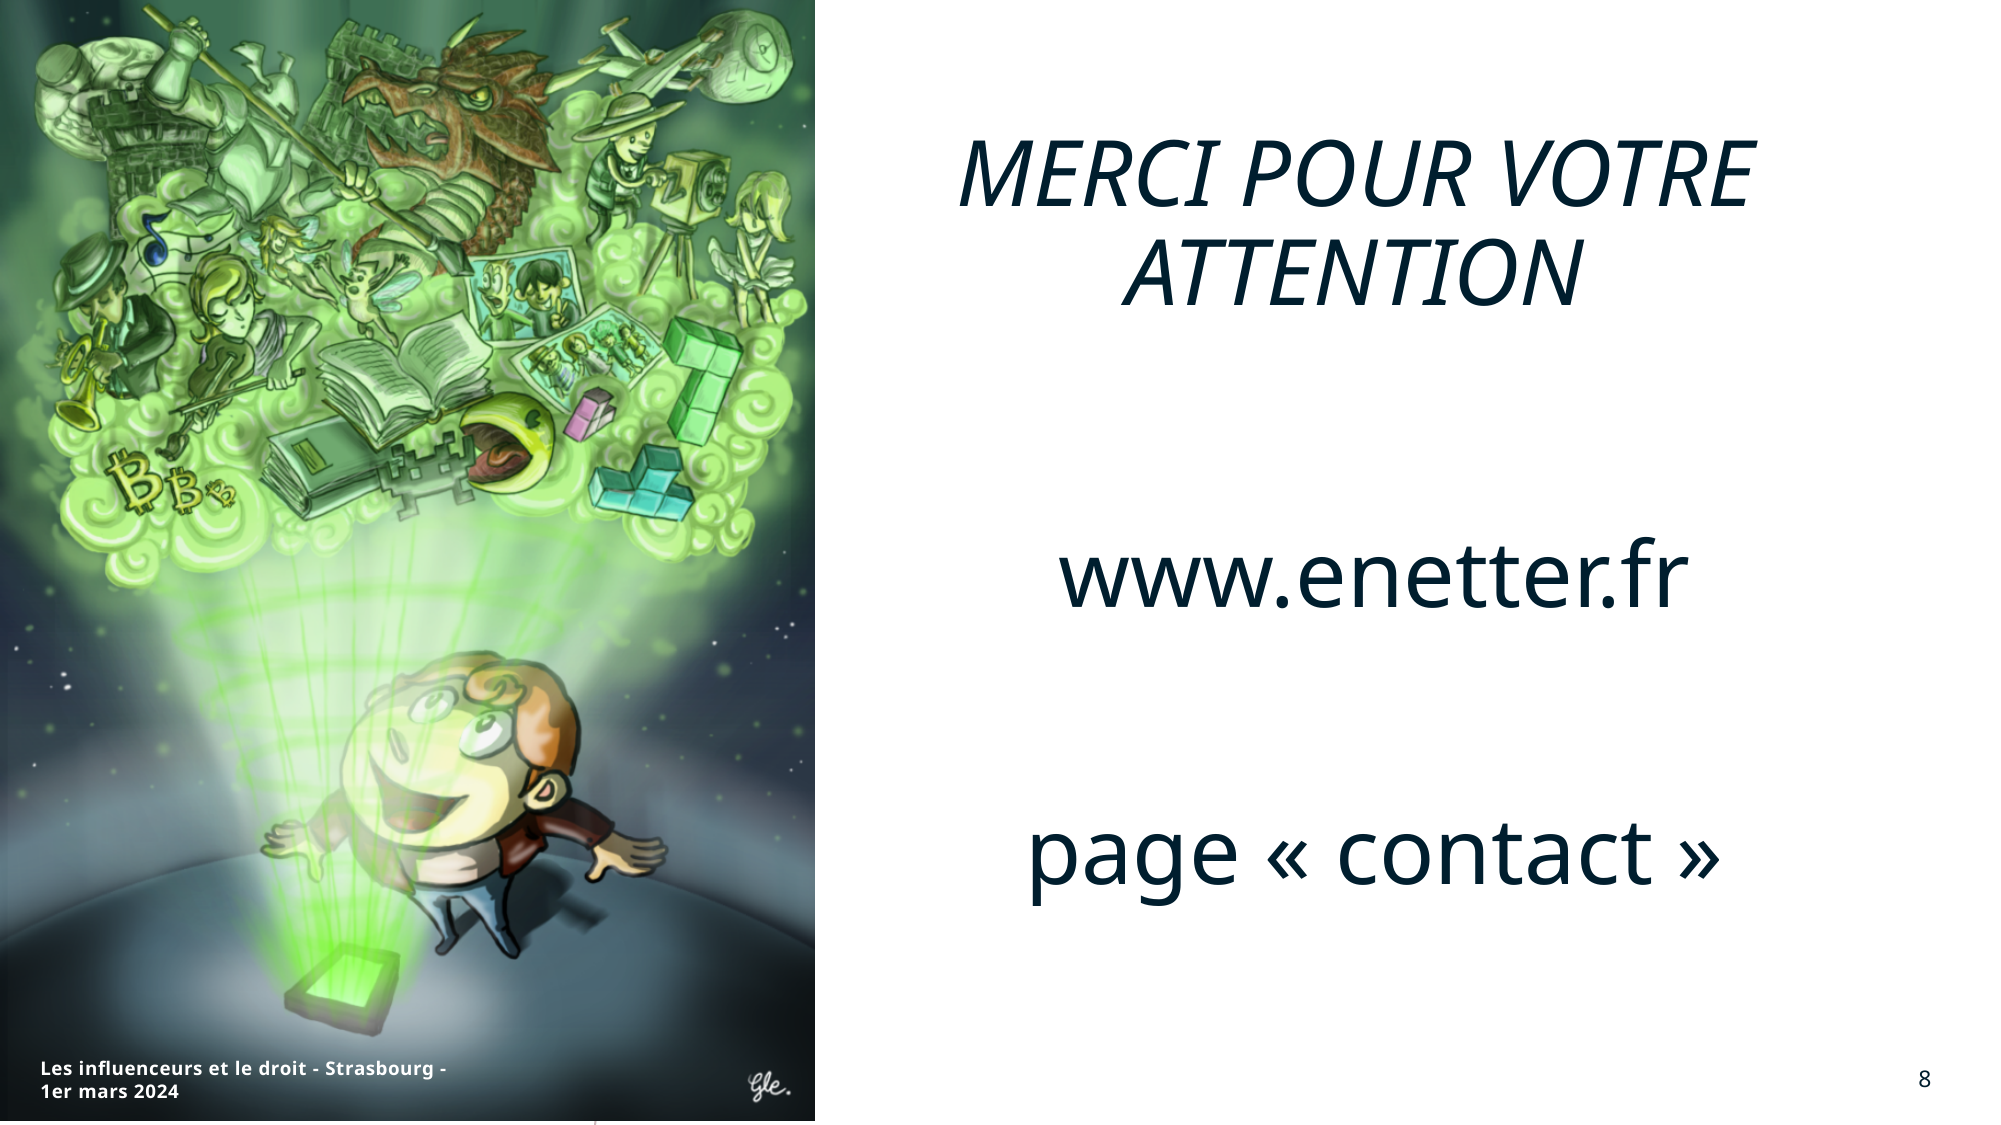

# Merci pour votre attention
www.enetter.fr
page « contact »
Les influenceurs et le droit - Strasbourg - 1er mars 2024